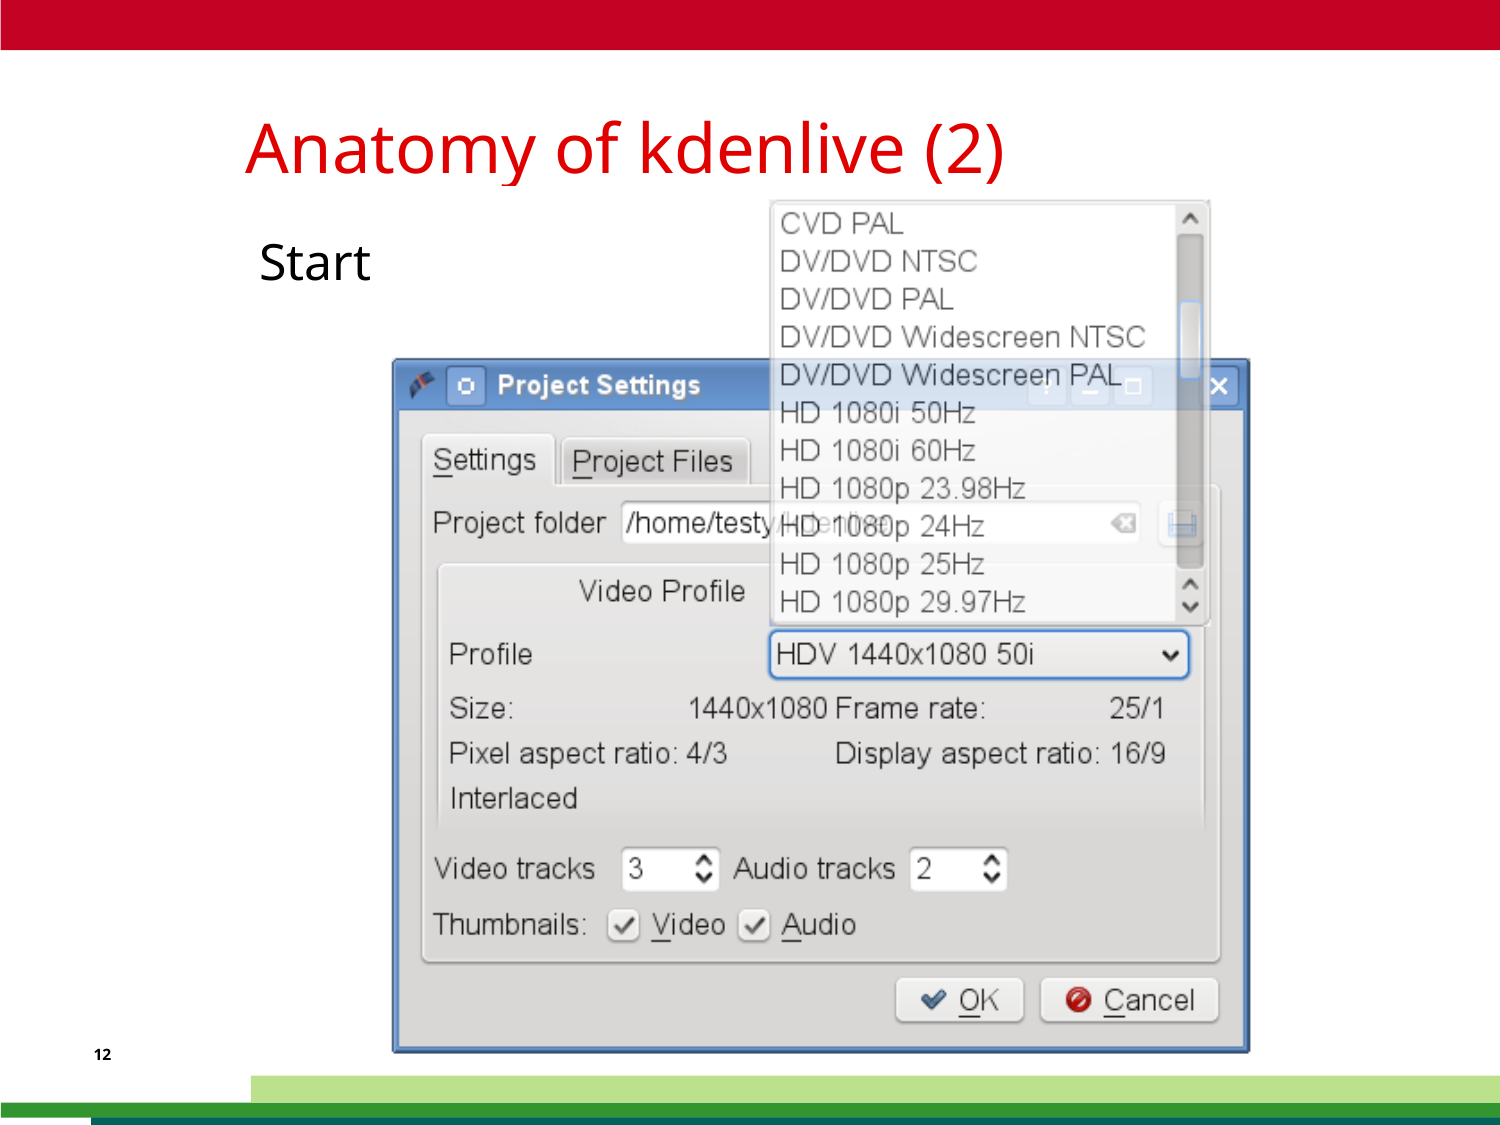

# Anatomy of kdenlive (2)
Start
Testing